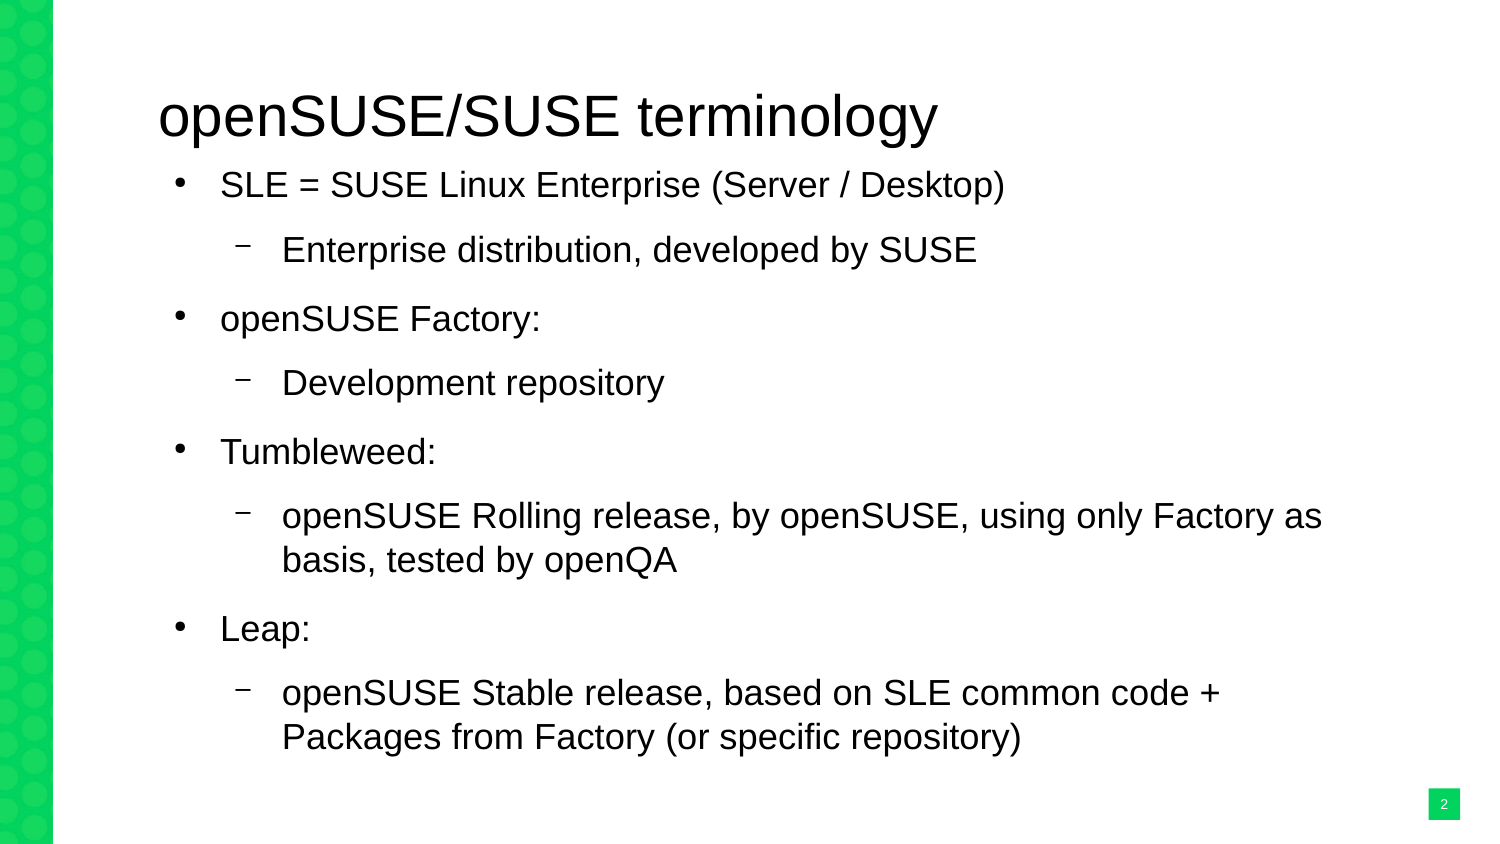

# openSUSE/SUSE terminology
SLE = SUSE Linux Enterprise (Server / Desktop)
Enterprise distribution, developed by SUSE
openSUSE Factory:
Development repository
Tumbleweed:
openSUSE Rolling release, by openSUSE, using only Factory as basis, tested by openQA
Leap:
openSUSE Stable release, based on SLE common code + Packages from Factory (or specific repository)